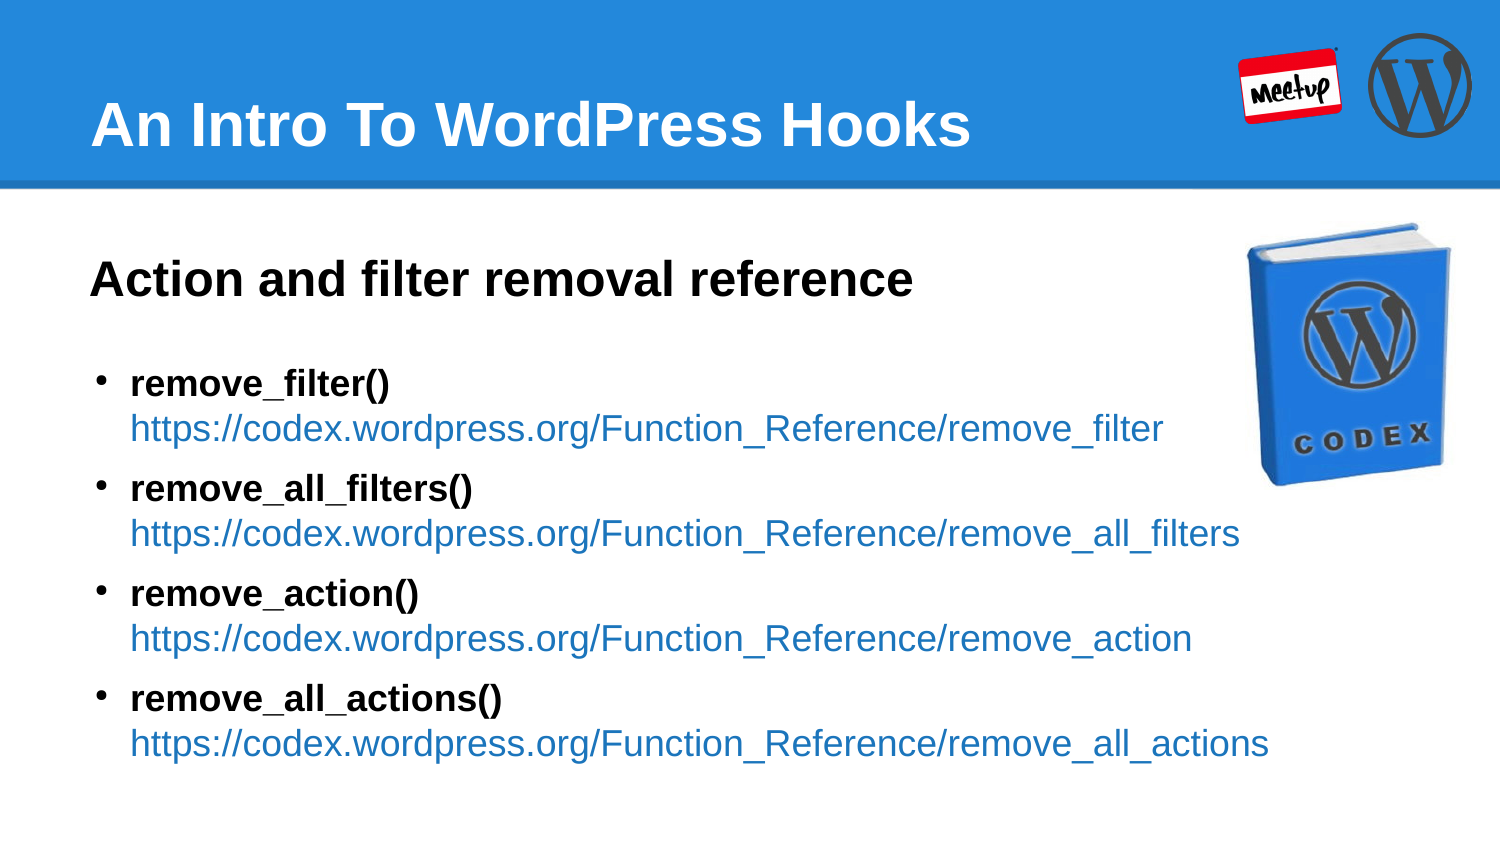

# An Intro To WordPress Hooks
Action and filter removal reference
remove_filter() https://codex.wordpress.org/Function_Reference/remove_filter
remove_all_filters() https://codex.wordpress.org/Function_Reference/remove_all_filters
remove_action() https://codex.wordpress.org/Function_Reference/remove_action
remove_all_actions() https://codex.wordpress.org/Function_Reference/remove_all_actions